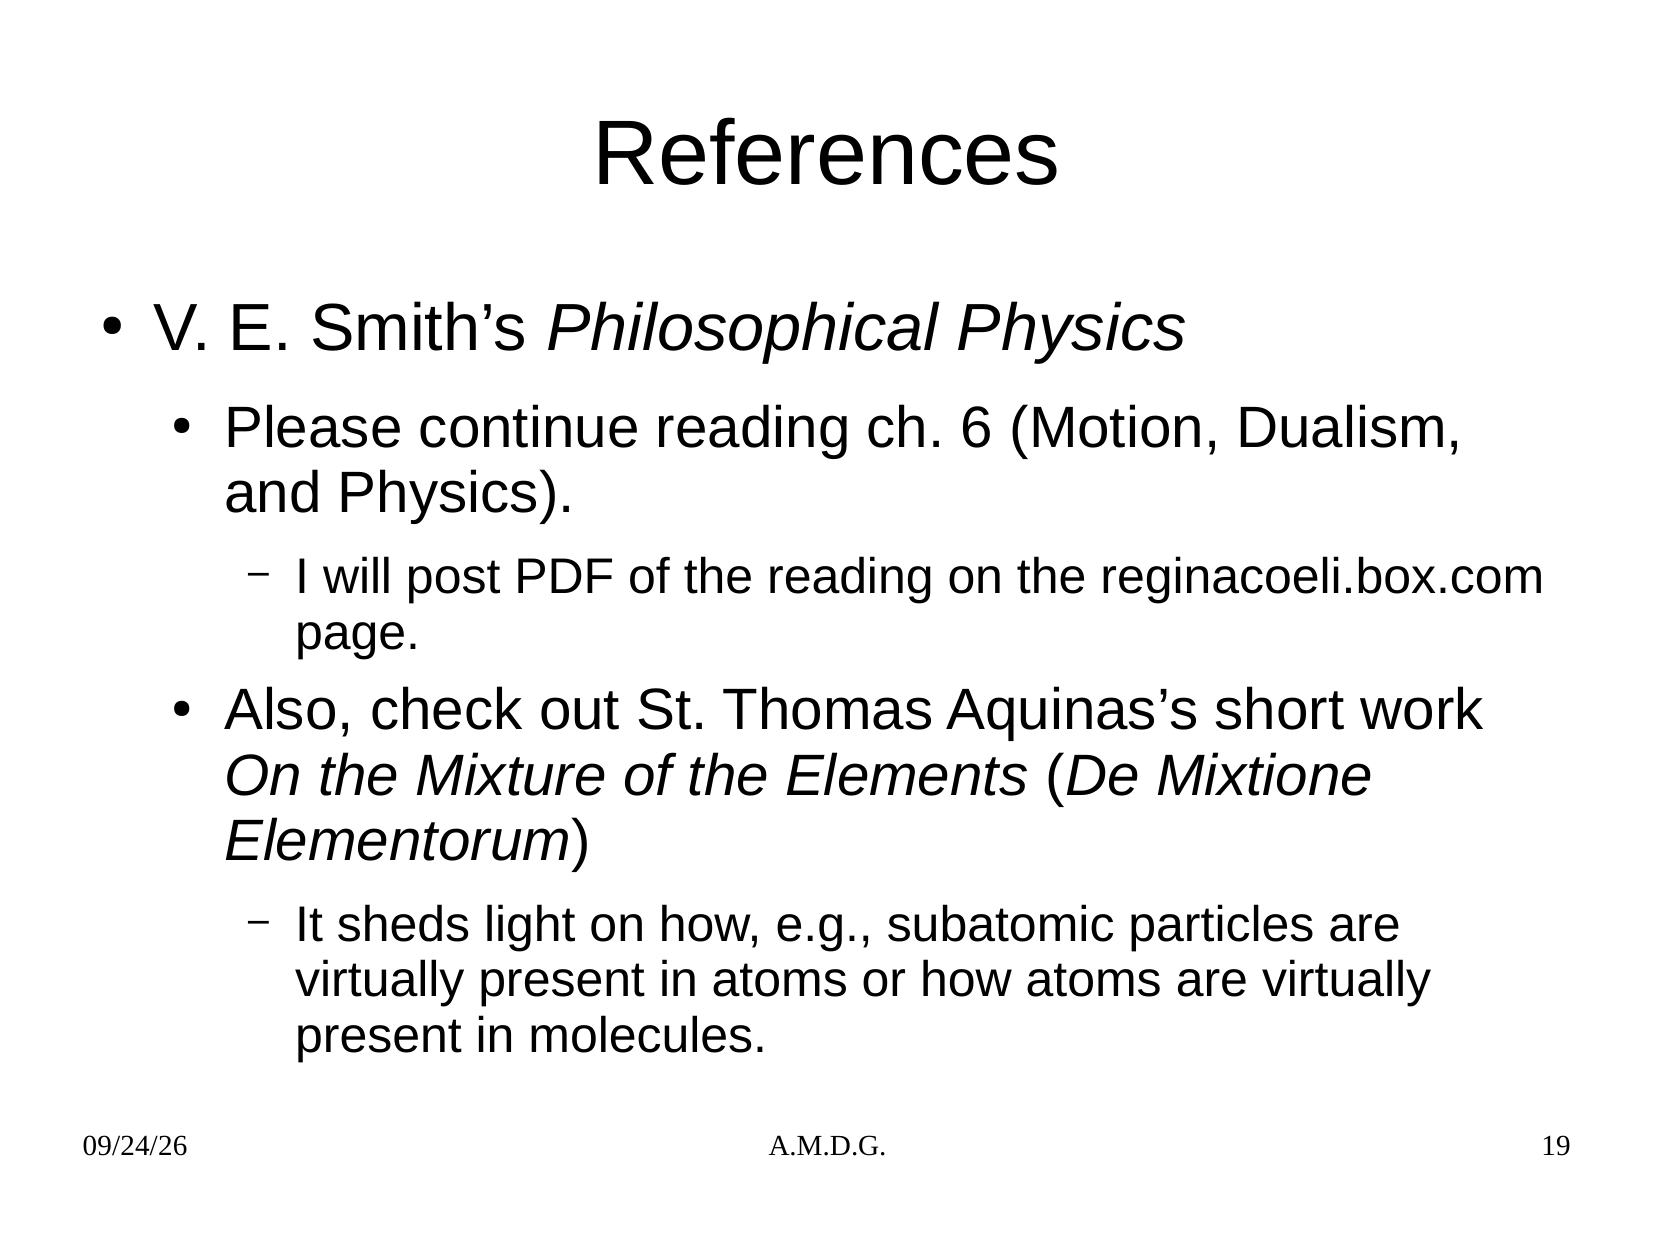

# References
V. E. Smith’s Philosophical Physics
Please continue reading ch. 6 (Motion, Dualism, and Physics).
I will post PDF of the reading on the reginacoeli.box.com page.
Also, check out St. Thomas Aquinas’s short work On the Mixture of the Elements (De Mixtione Elementorum)
It sheds light on how, e.g., subatomic particles are virtually present in atoms or how atoms are virtually present in molecules.
`
A.M.D.G.
19